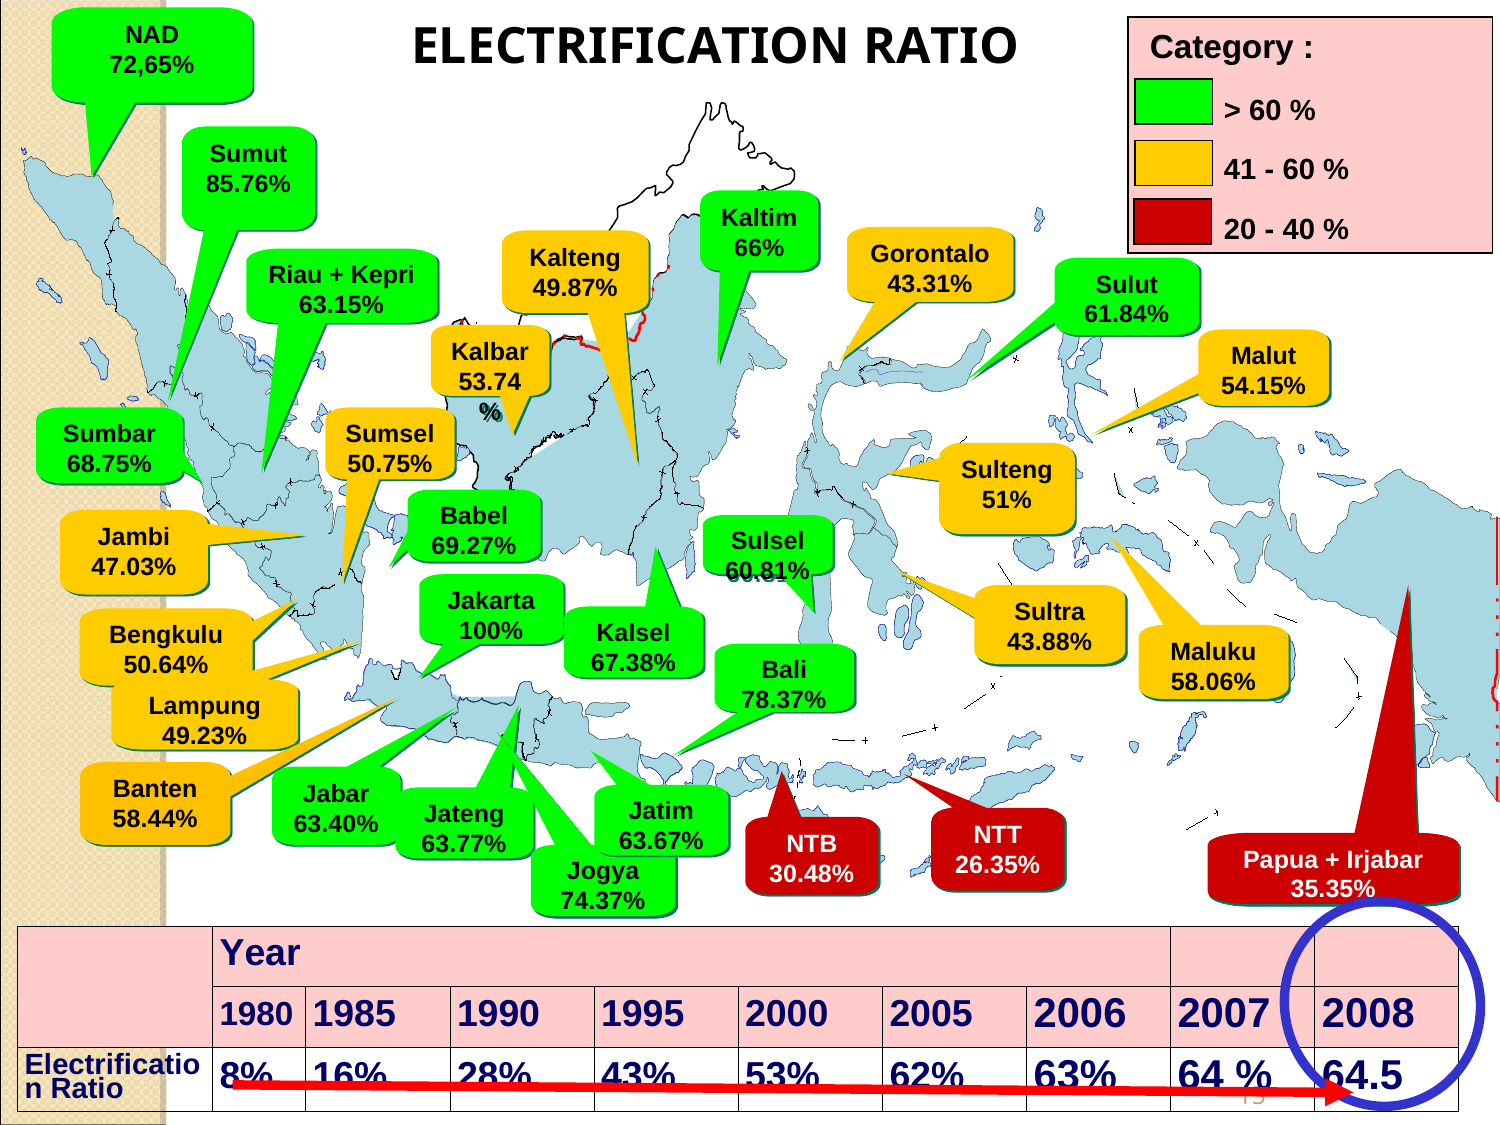

NAD
72,65%
ELECTRIFICATION RATIO
Category :
 > 60 %
 41 - 60 %
 20 - 40 %
Sumut
85.76%
Kaltim
66%
Gorontalo
43.31%
Kalteng
49.87%
Riau + Kepri
63.15%
Sulut
61.84%
Kalbar
53.74%
Malut
54.15%
Sumbar
68.75%
Sumsel
50.75%
Sulteng
51%
Babel
69.27%
Jambi
47.03%
Sulsel
60.81%
Jakarta
100%
Sultra
43.88%
Kalsel
67.38%
Bengkulu
50.64%
Maluku
58.06%
Bali
78.37%
Lampung
49.23%
Banten
58.44%
Jabar
63.40%
Jatim
63.67%
Jateng
63.77%
NTT
26.35%
NTB
30.48%
Papua + Irjabar
35.35%
Jogya
74.37%
Rasio Elektrifikasi : 63.9%
| | Year | | | | | | | | |
| --- | --- | --- | --- | --- | --- | --- | --- | --- | --- |
| | 1980 | 1985 | 1990 | 1995 | 2000 | 2005 | 2006 | 2007 | 2008 |
| Electrification Ratio | 8% | 16% | 28% | 43% | 53% | 62% | 63% | 64 % | 64.5 |
14